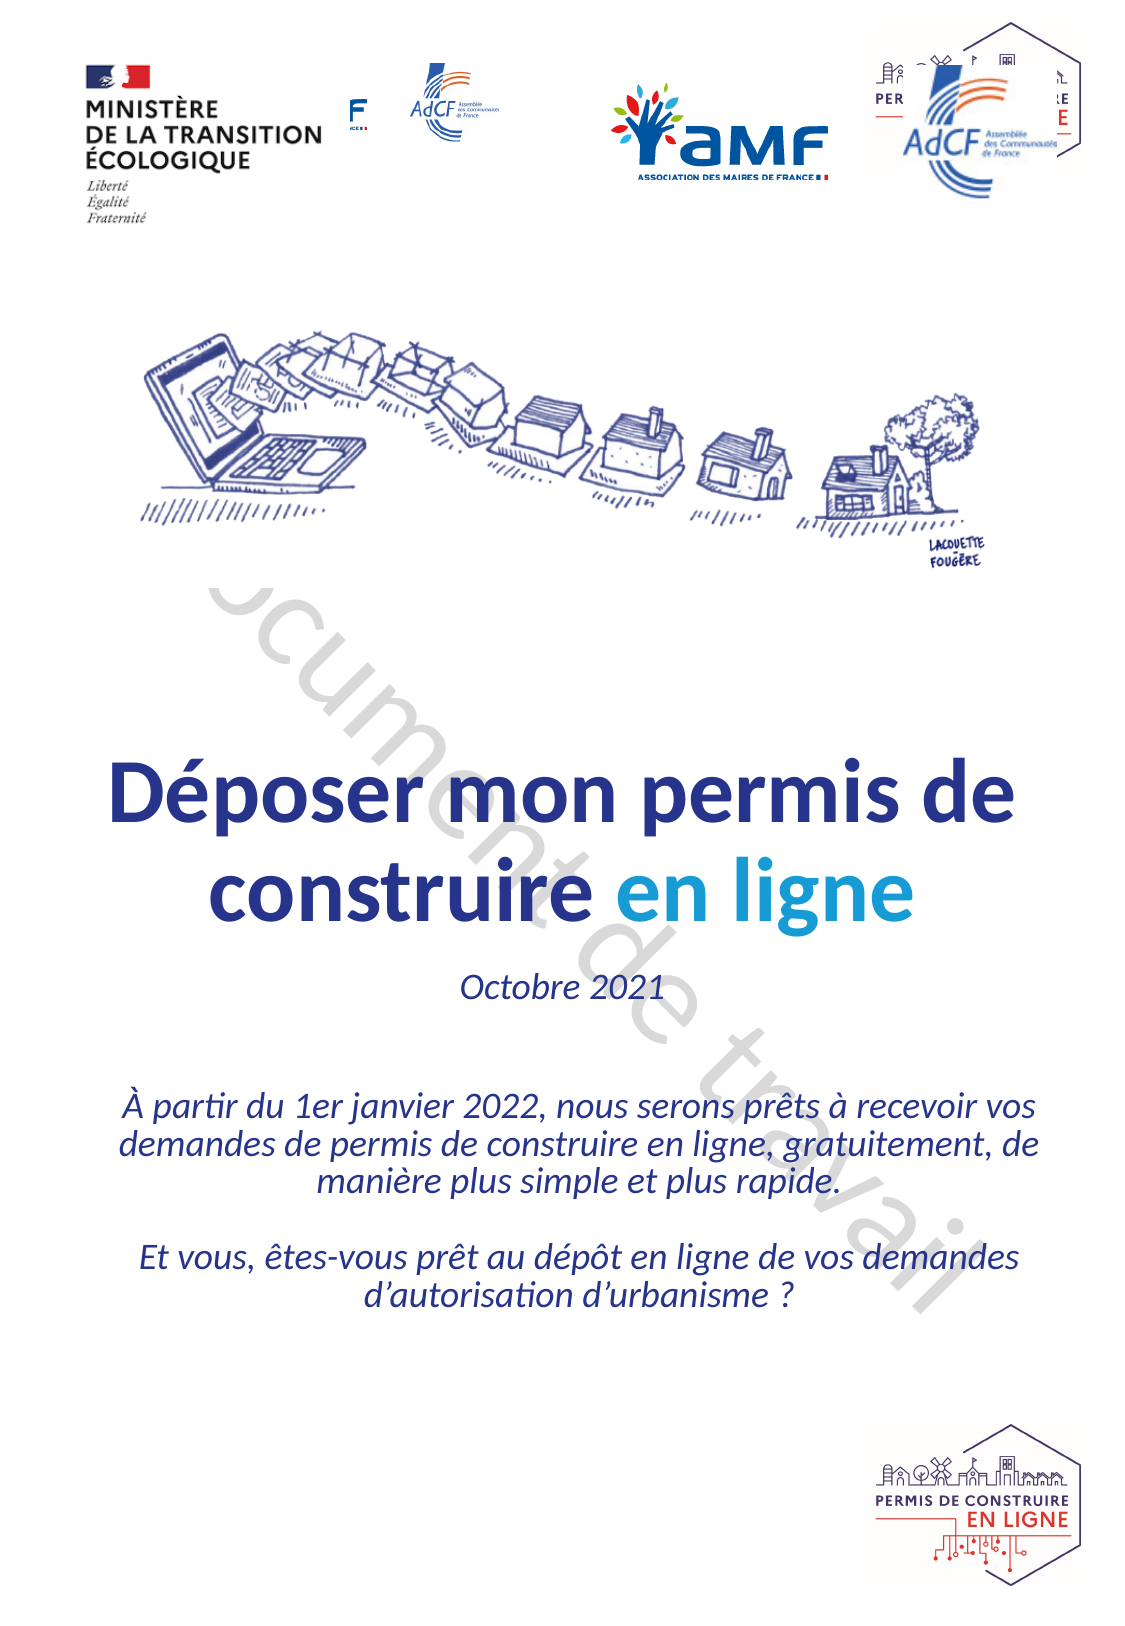

# Déposer mon permis de construire en ligne
Octobre 2021
À partir du 1er janvier 2022, nous serons prêts à recevoir vos demandes de permis de construire en ligne, gratuitement, de manière plus simple et plus rapide.
Et vous, êtes-vous prêt au dépôt en ligne de vos demandes d’autorisation d’urbanisme ?